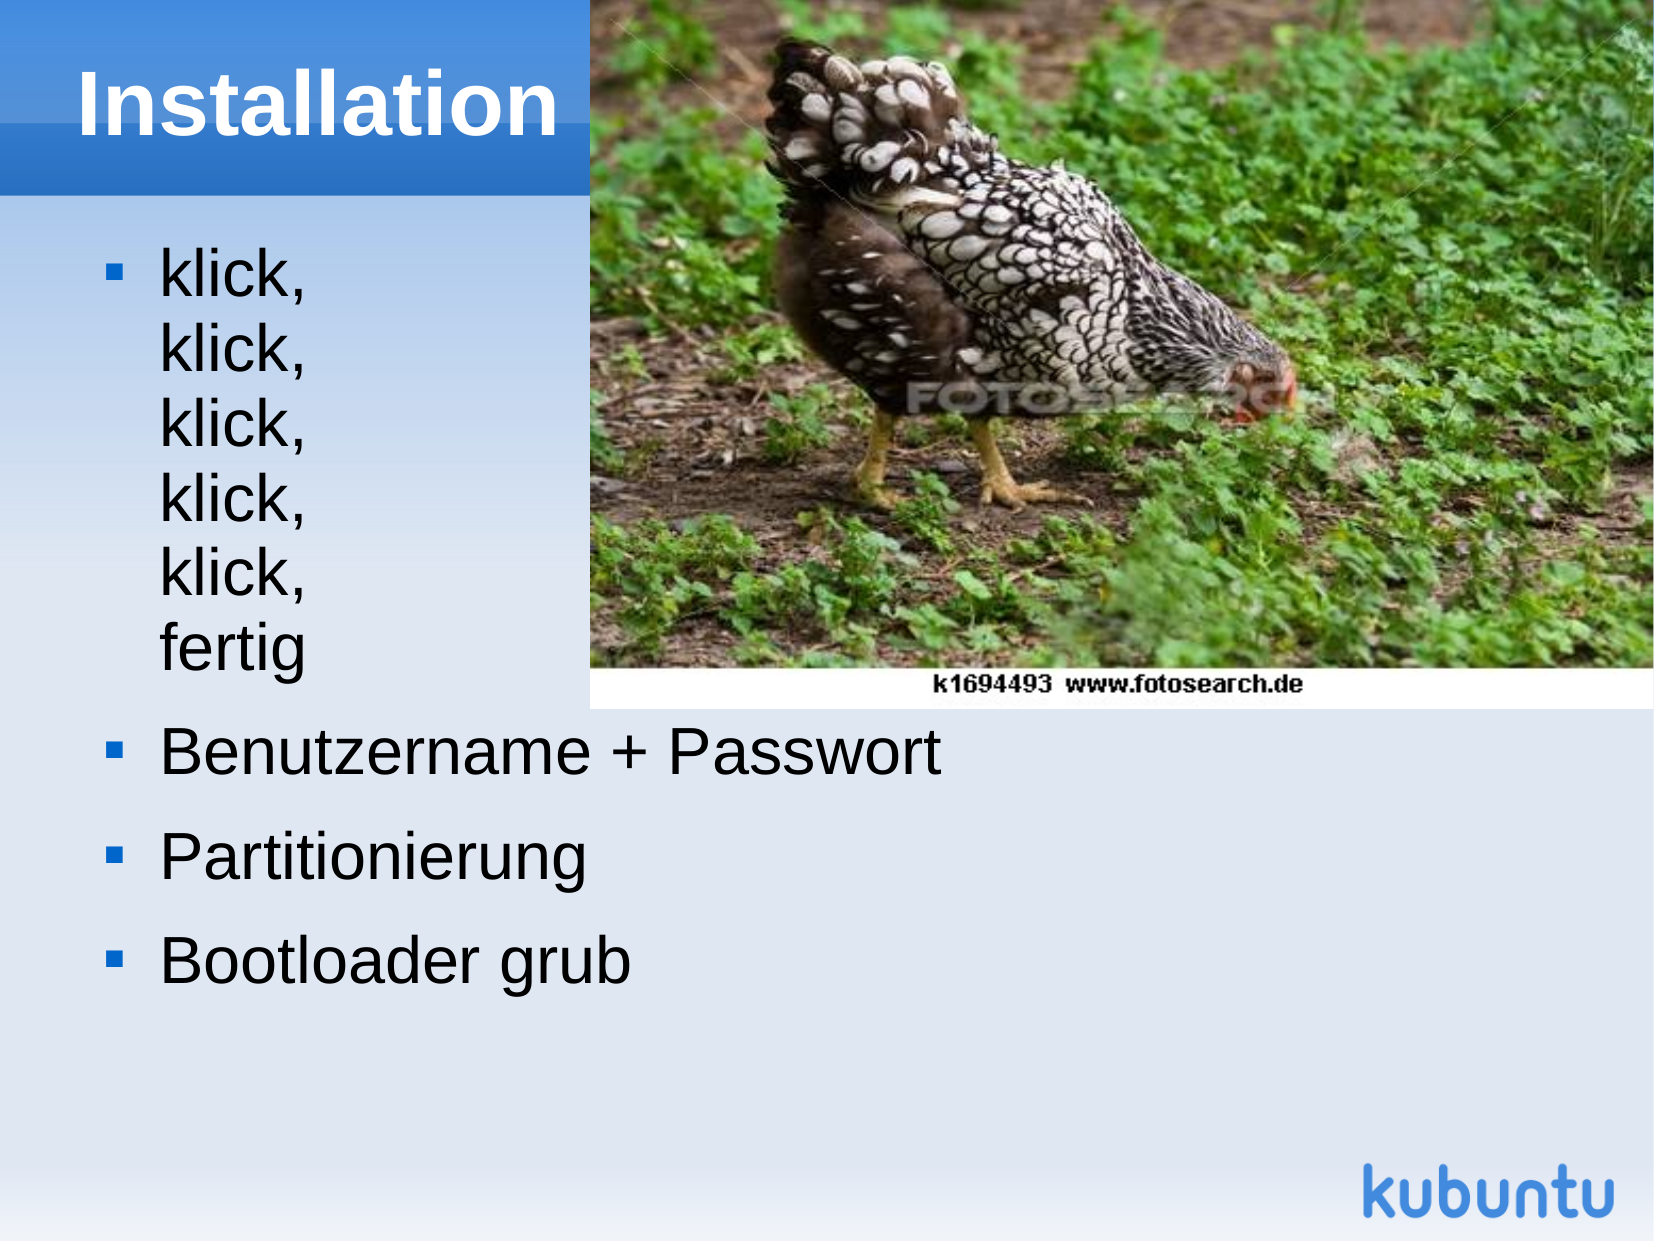

# Installation
klick,
klick,
klick,
klick,
klick,
fertig
Benutzername + Passwort
Partitionierung
Bootloader grub